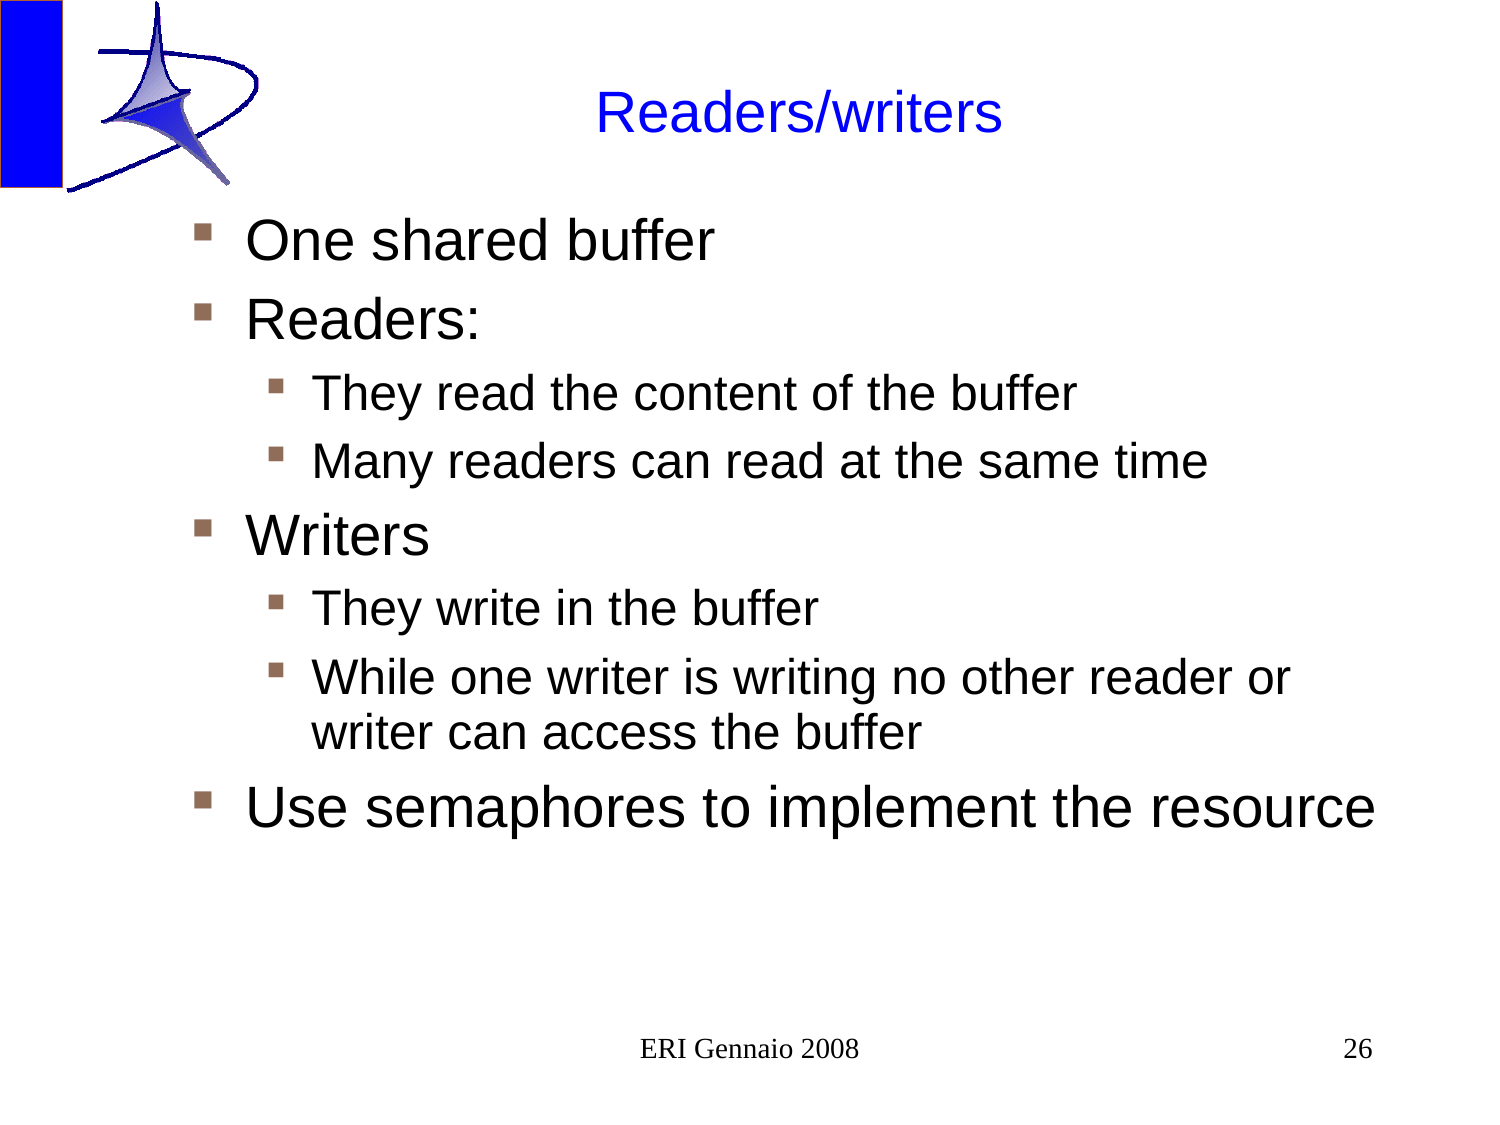

# Readers/writers
One shared buffer
Readers:
They read the content of the buffer
Many readers can read at the same time
Writers
They write in the buffer
While one writer is writing no other reader or writer can access the buffer
Use semaphores to implement the resource
ERI Gennaio 2008
26